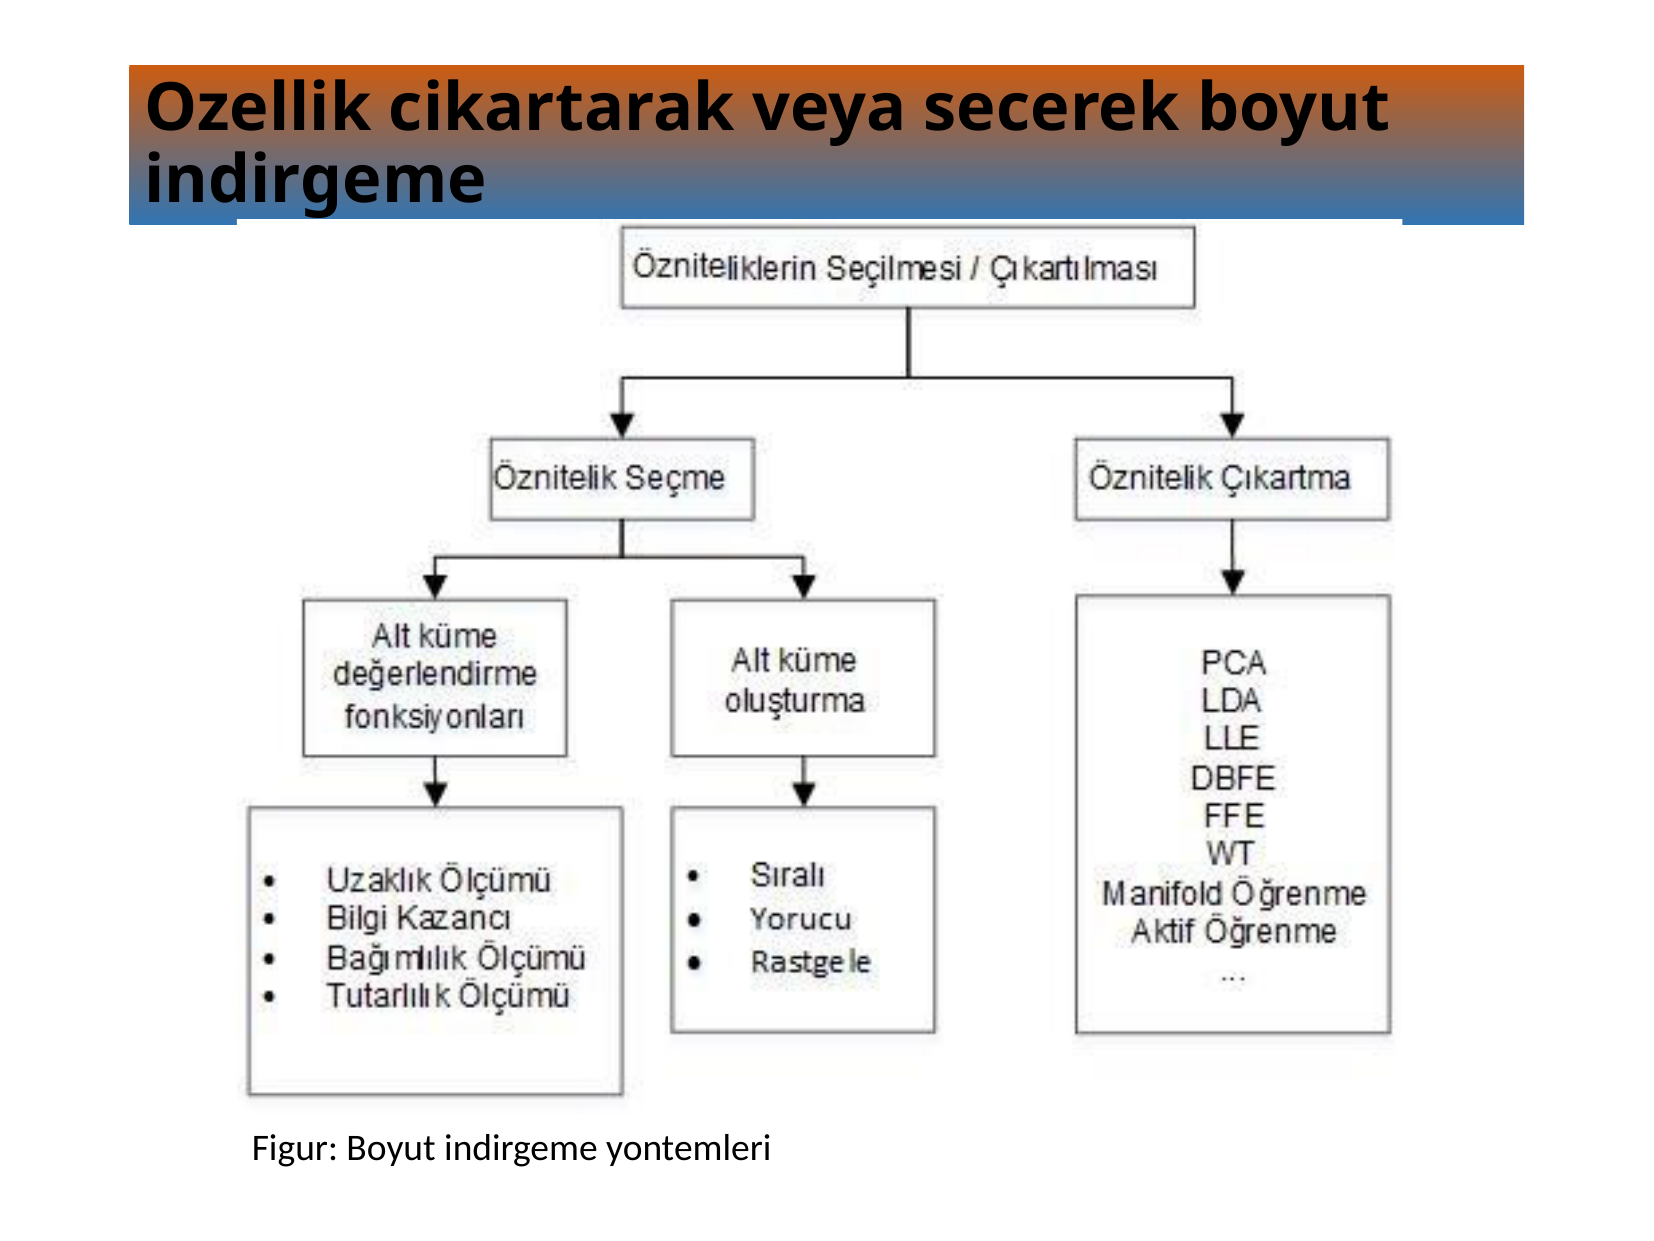

Ozellik cikartarak veya secerek boyut indirgeme
Figur: Boyut indirgeme yontemleri